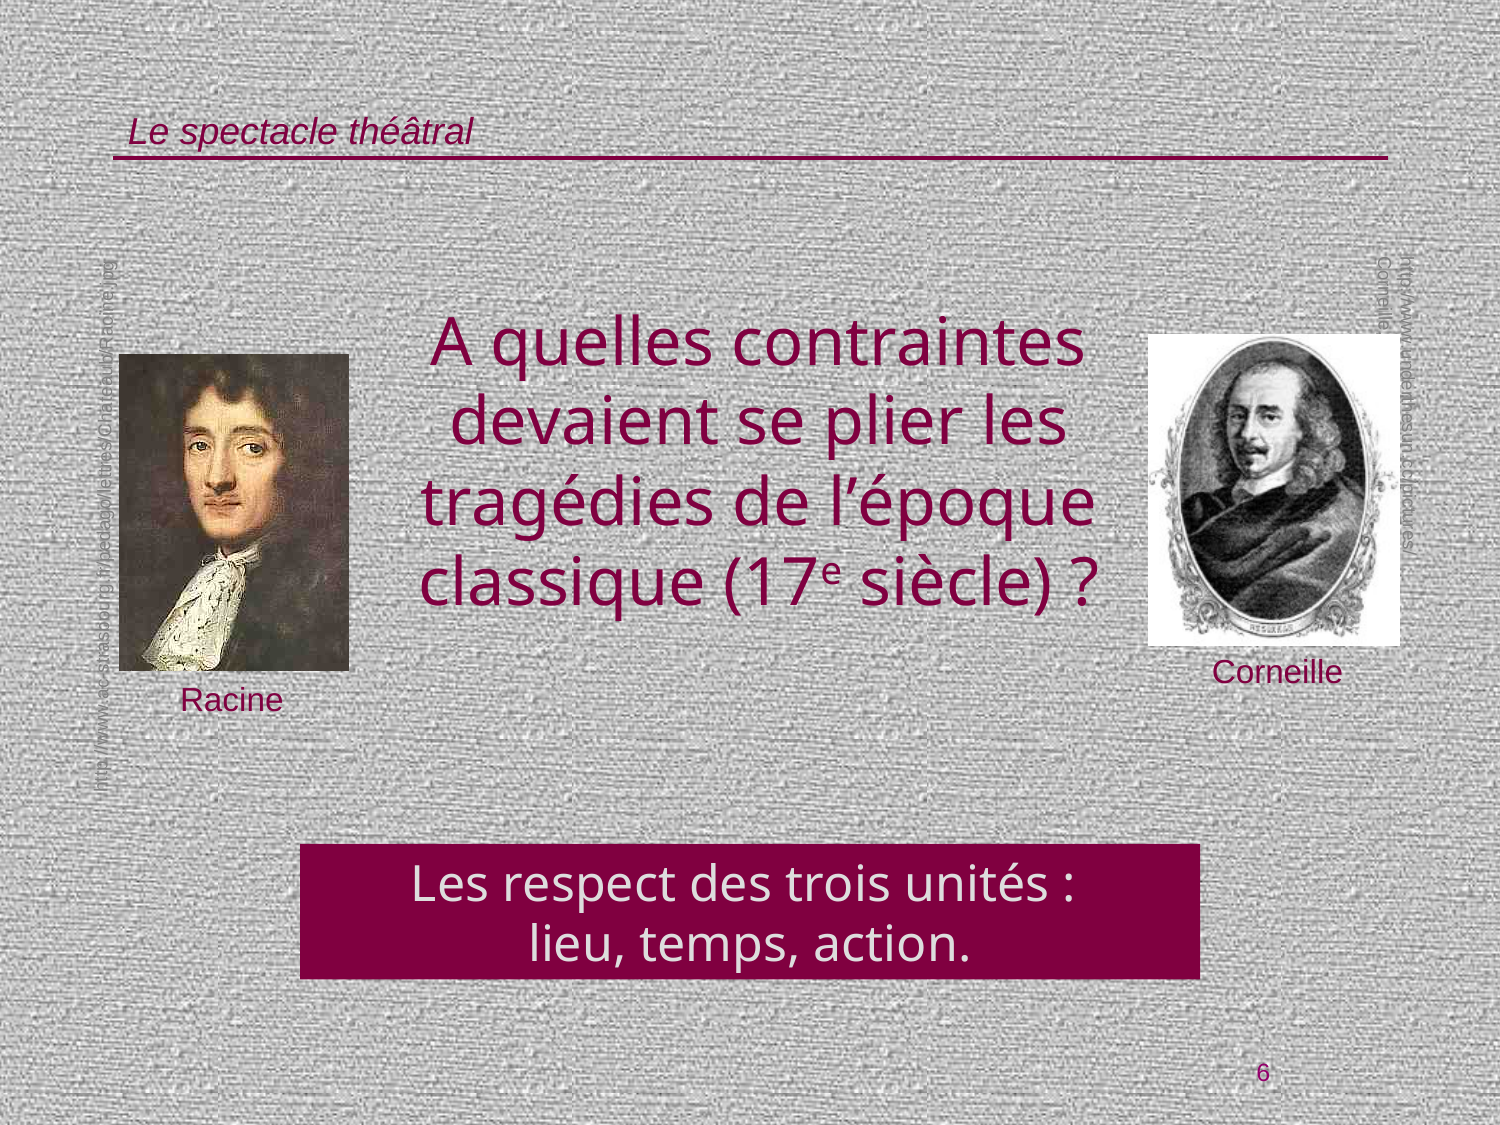

http://www.ac-strasbourg.fr/pedago/lettres/Chateaub/Racine.jpg
Racine
http://www.underthesun.cc/pictures/Corneille,Pierre.jpg
Corneille
A quelles contraintes devaient se plier les tragédies de l’époque classique (17e siècle) ?
Les respect des trois unités :
lieu, temps, action.
6